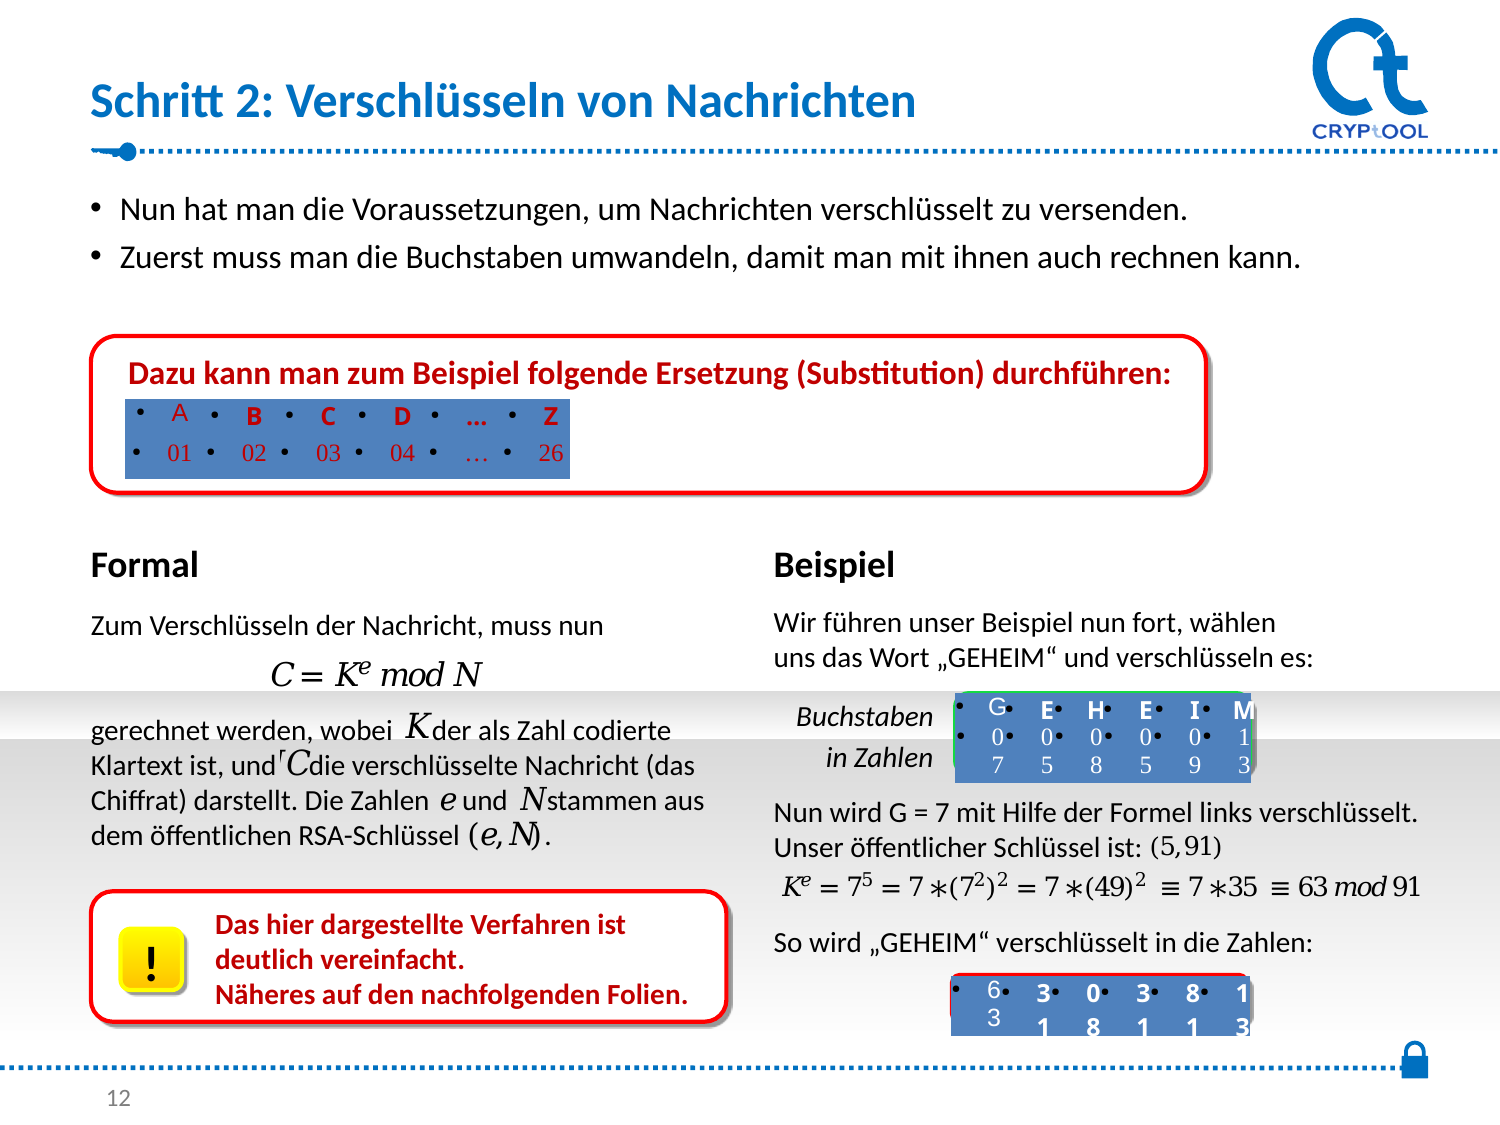

# Schritt 2: Verschlüsseln von Nachrichten
Nun hat man die Voraussetzungen, um Nachrichten verschlüsselt zu versenden.
Zuerst muss man die Buchstaben umwandeln, damit man mit ihnen auch rechnen kann.
Dazu kann man zum Beispiel folgende Ersetzung (Substitution) durchführen:
| A | B | C | D | … | Z |
| --- | --- | --- | --- | --- | --- |
| 01 | 02 | 03 | 04 | … | 26 |
Formal
Beispiel
Wir führen unser Beispiel nun fort, wählen
uns das Wort „GEHEIM“ und verschlüsseln es:
Nun wird G = 7 mit Hilfe der Formel links verschlüsselt.
Unser öffentlicher Schlüssel ist:
So wird „GEHEIM“ verschlüsselt in die Zahlen:
Zum Verschlüsseln der Nachricht, muss nun
gerechnet werden, wobei der als Zahl codierte Klartext ist, und die verschlüsselte Nachricht (das Chiffrat) darstellt. Die Zahlen und stammen aus dem öffentlichen RSA-Schlüssel .
Buchstaben
| G | E | H | E | I | M |
| --- | --- | --- | --- | --- | --- |
| 07 | 05 | 08 | 05 | 09 | 13 |
in Zahlen
Das hier dargestellte Verfahren ist deutlich vereinfacht.
Näheres auf den nachfolgenden Folien.
!
| 63 | 31 | 08 | 31 | 81 | 13 |
| --- | --- | --- | --- | --- | --- |